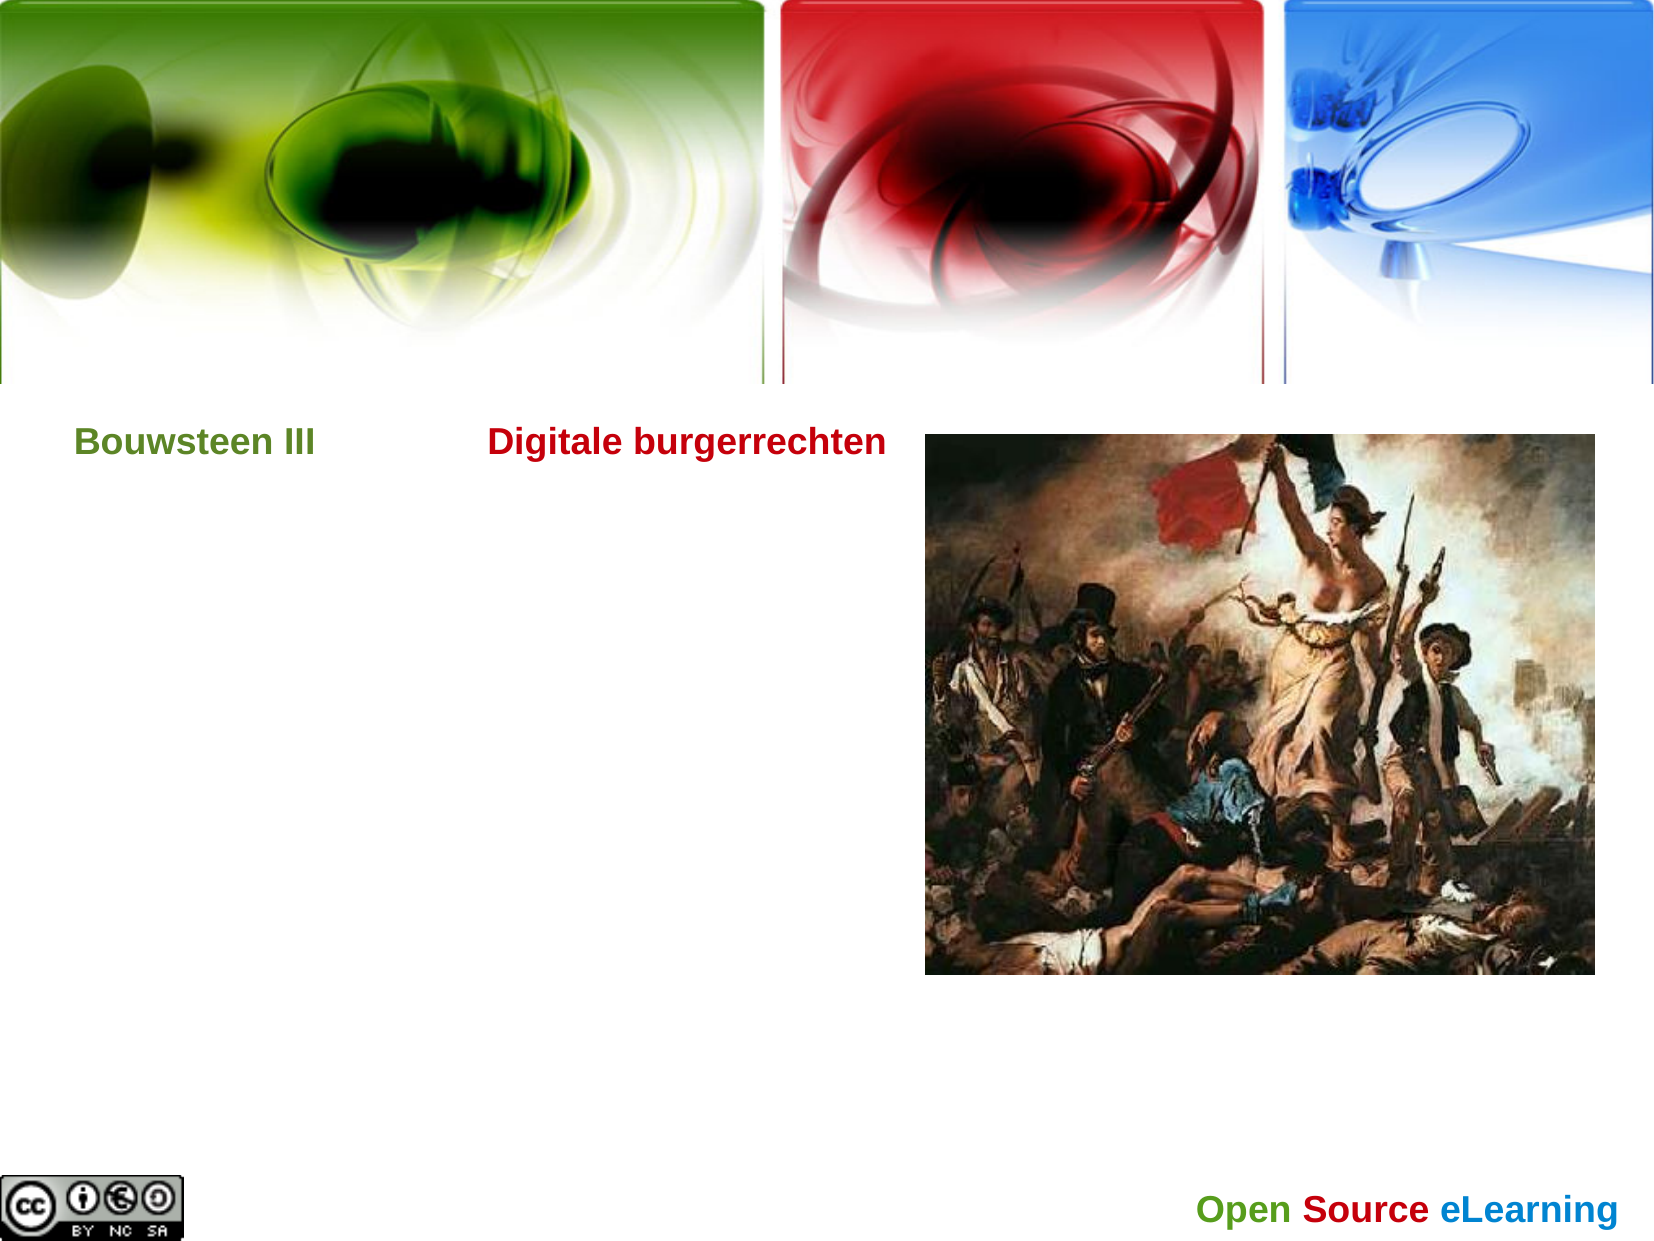

Bouwsteen III
Digitale burgerrechten
Open Source eLearning